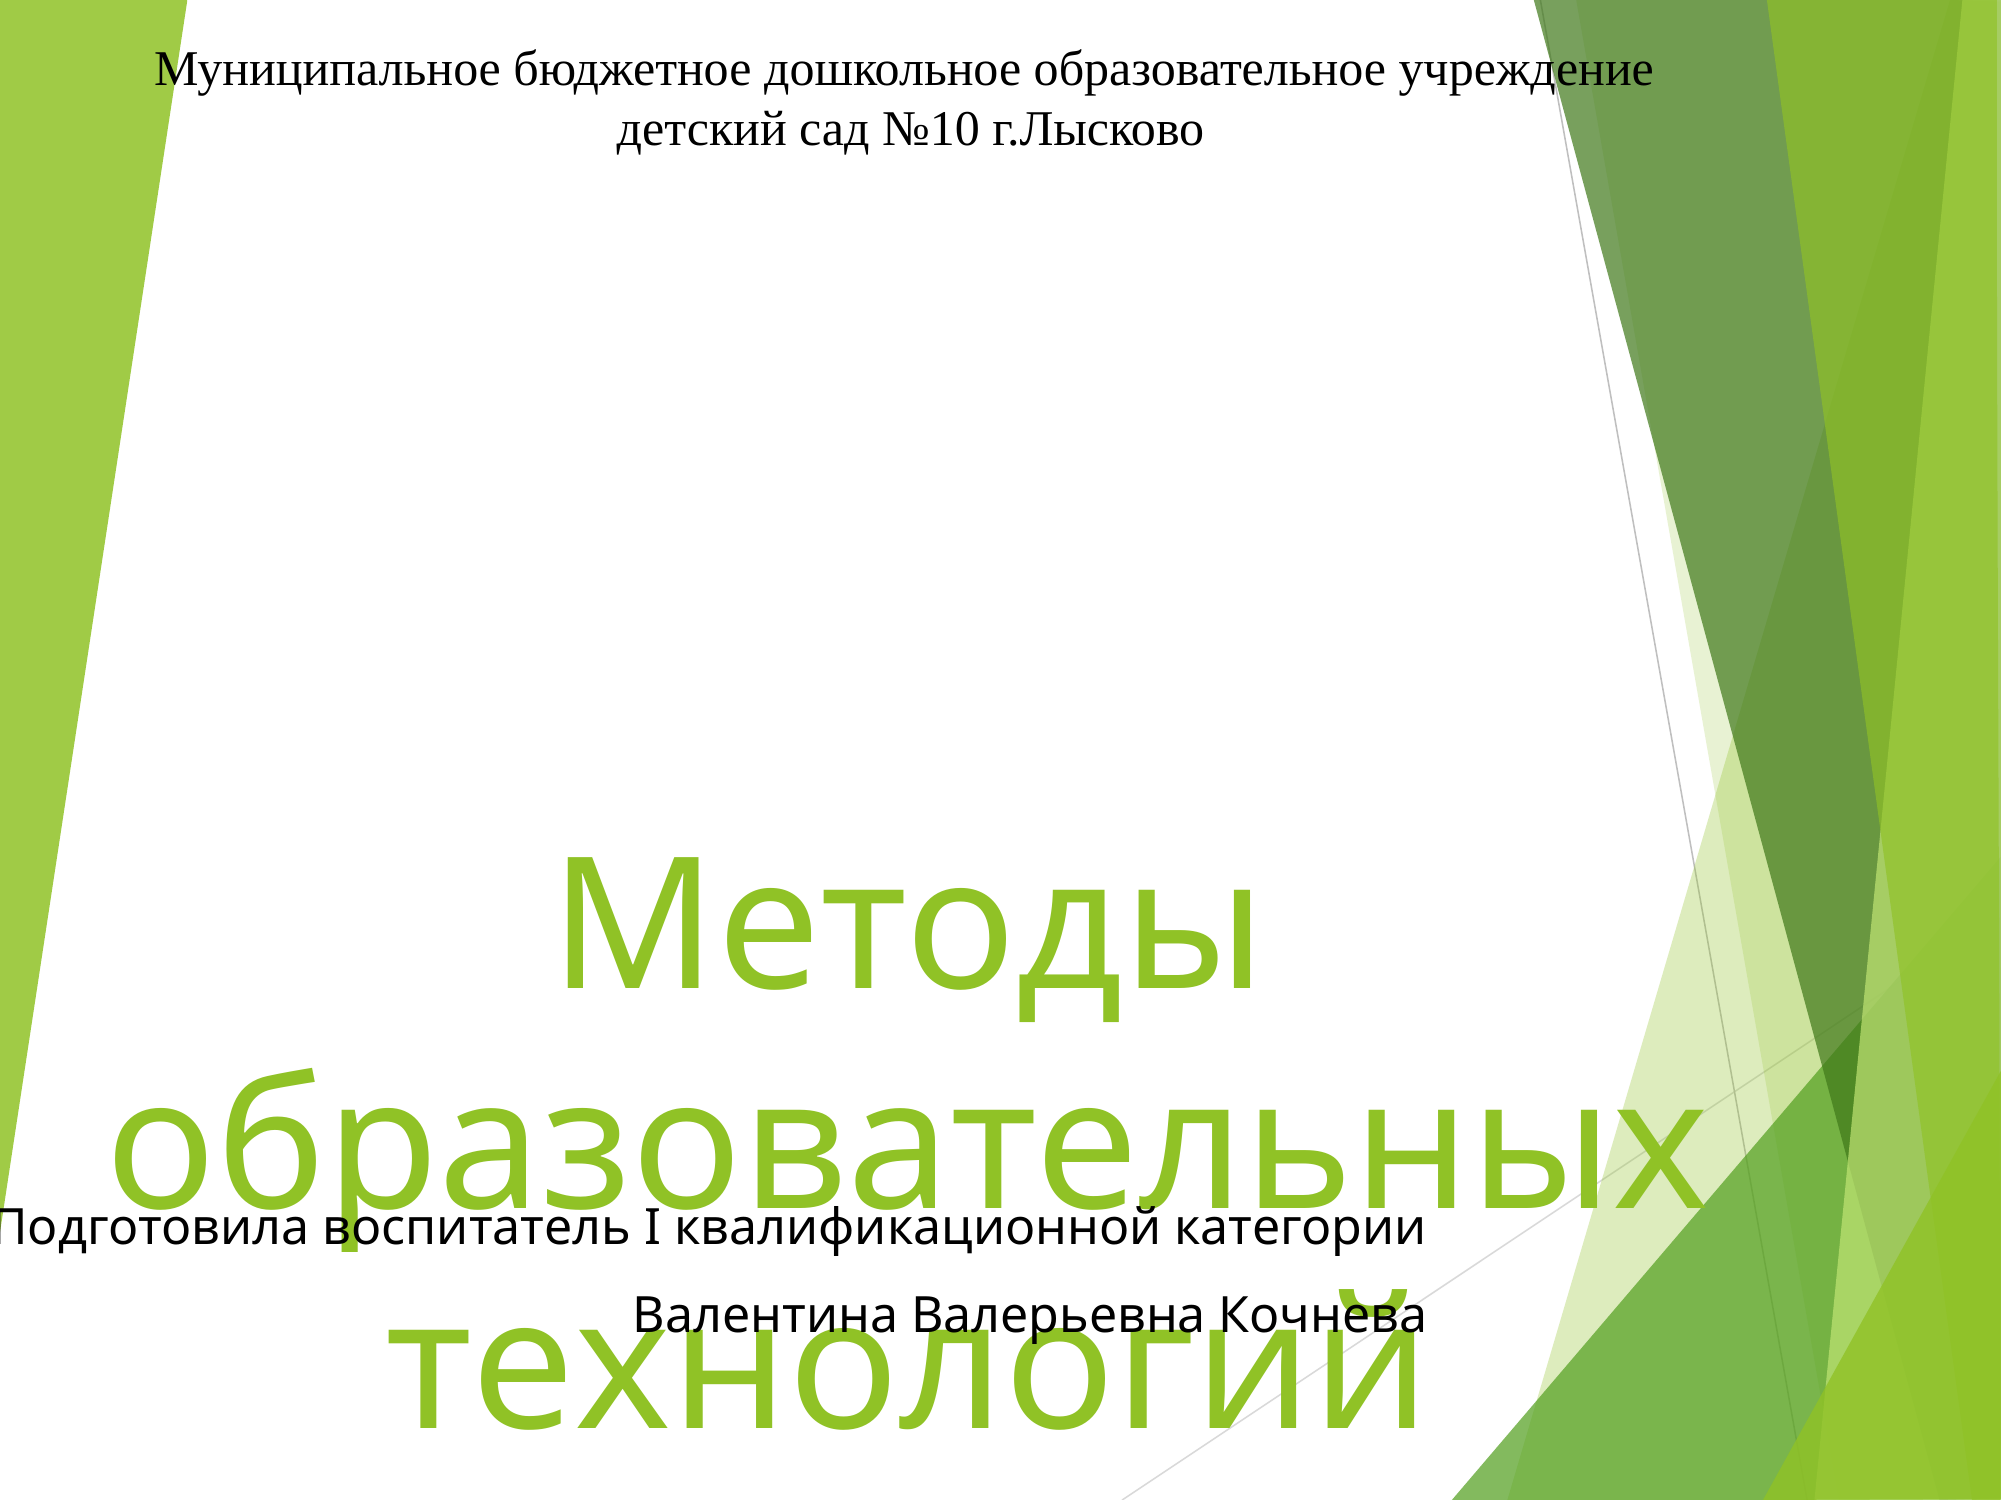

Муниципальное бюджетное дошкольное образовательное учреждение
детский сад №10 г.Лысково
# Методы образовательных технологий в развитии речи
Подготовила воспитатель I квалификационной категории
Валентина Валерьевна Кочнева